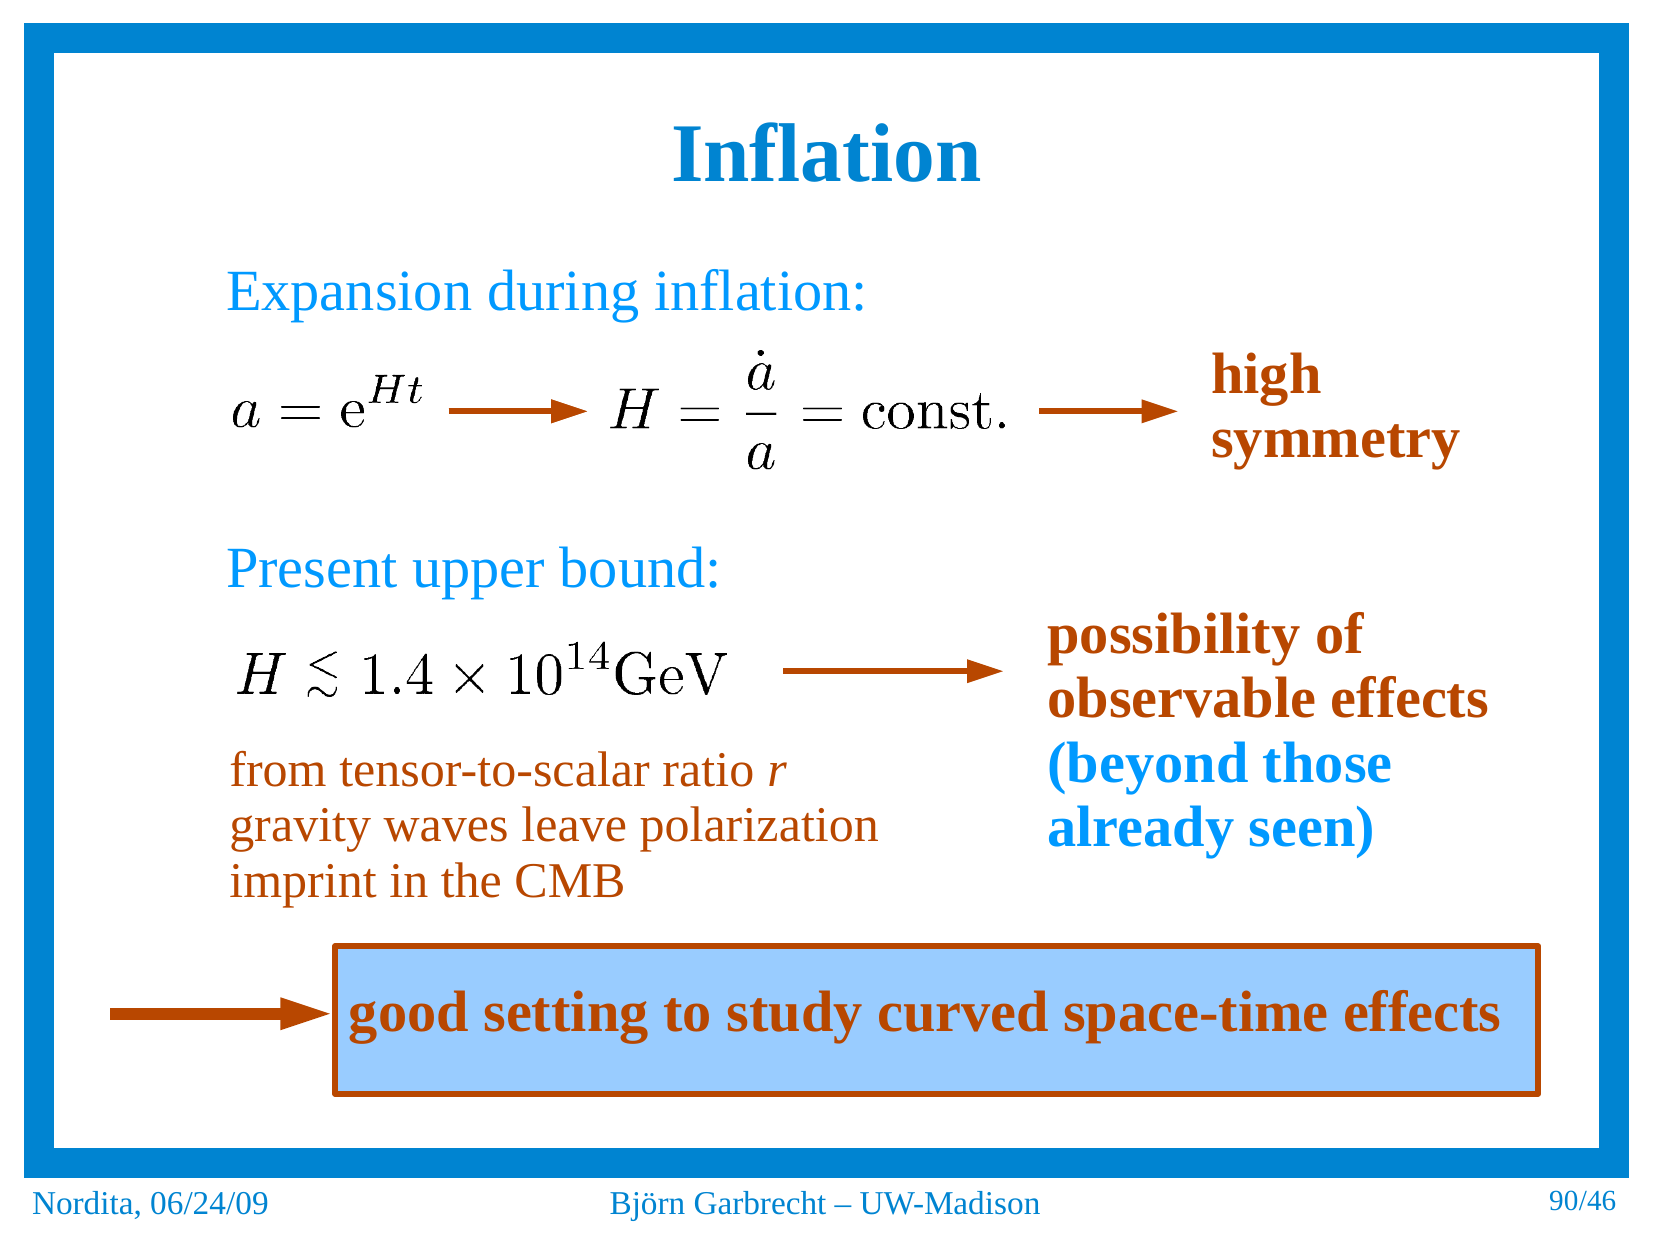

# Inflation
Expansion during inflation:
high
symmetry
Present upper bound:
possibility of
observable effects
(beyond those
already seen)
from tensor-to-scalar ratio r
gravity waves leave polarization
imprint in the CMB
good setting to study curved space-time effects
Björn Garbrecht – UW-Madison
90